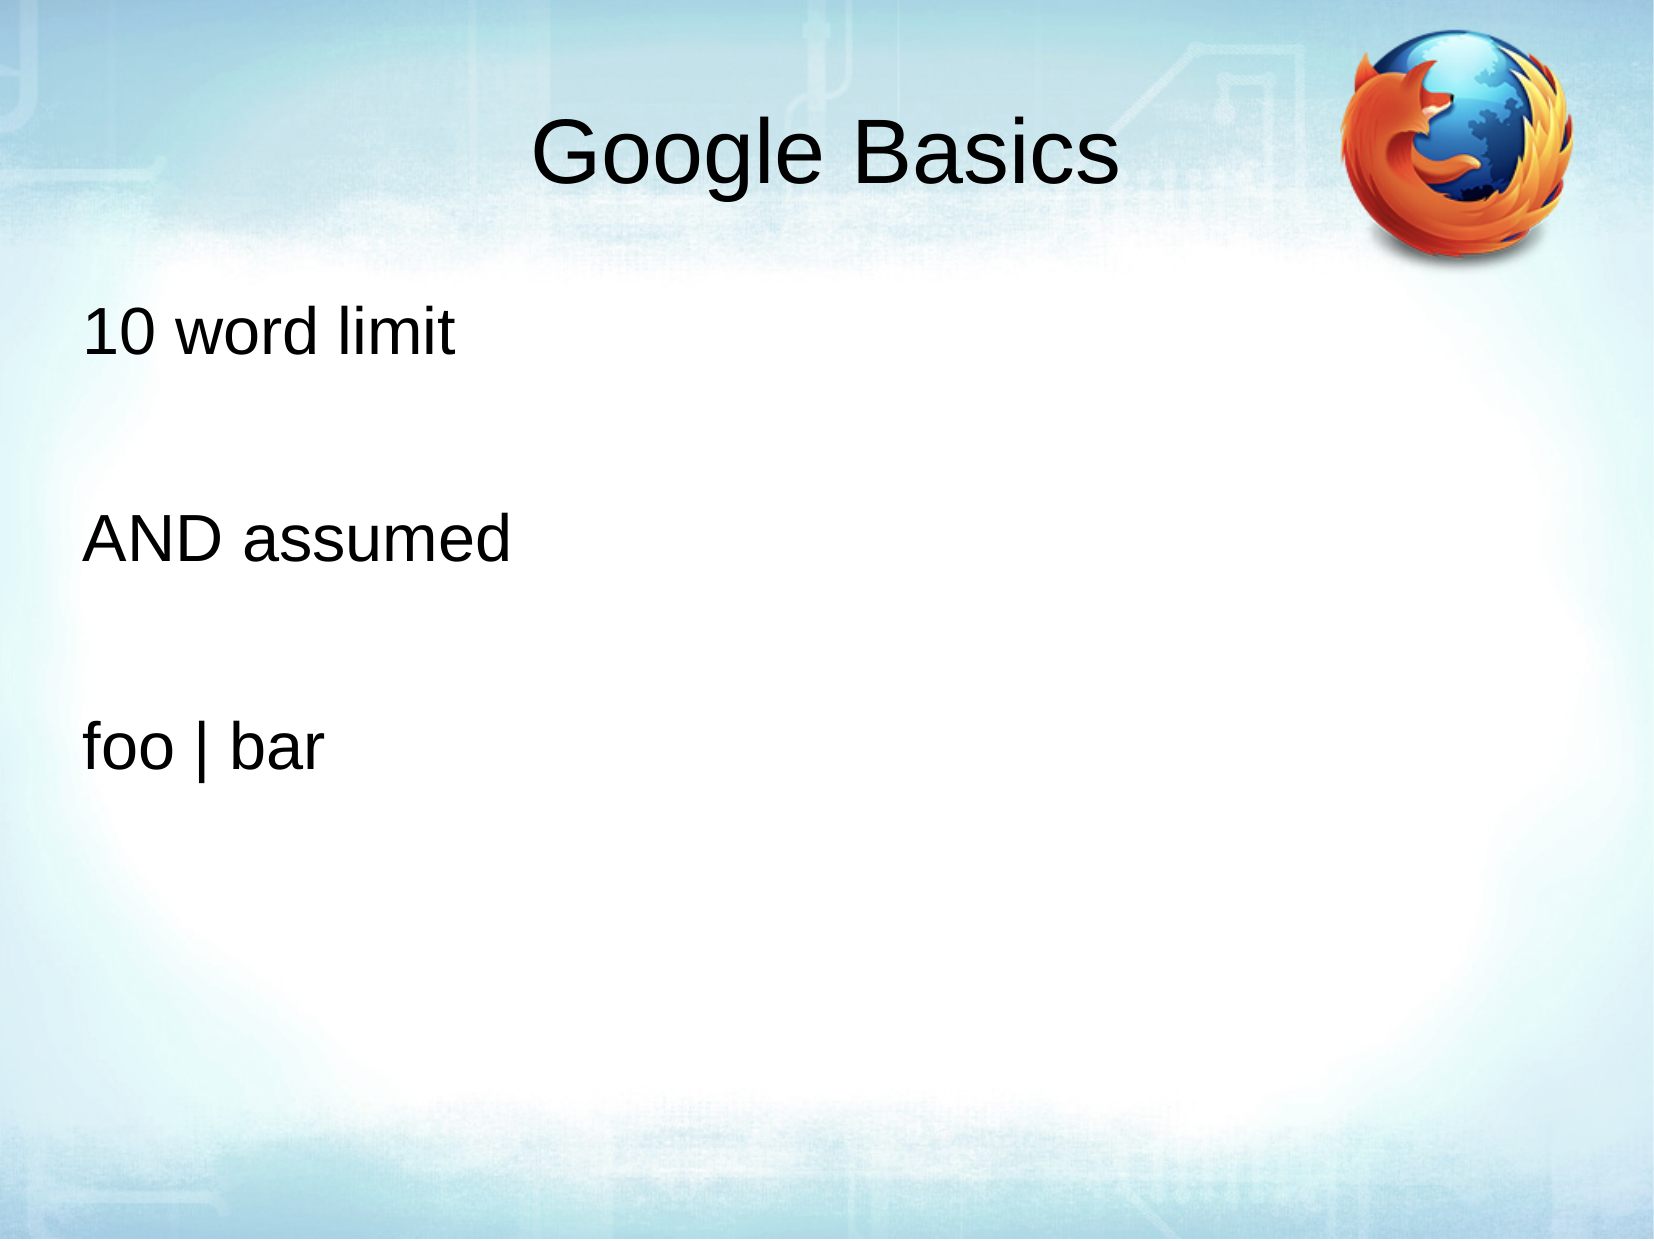

# Google Basics
10 word limit
AND assumed
foo | bar